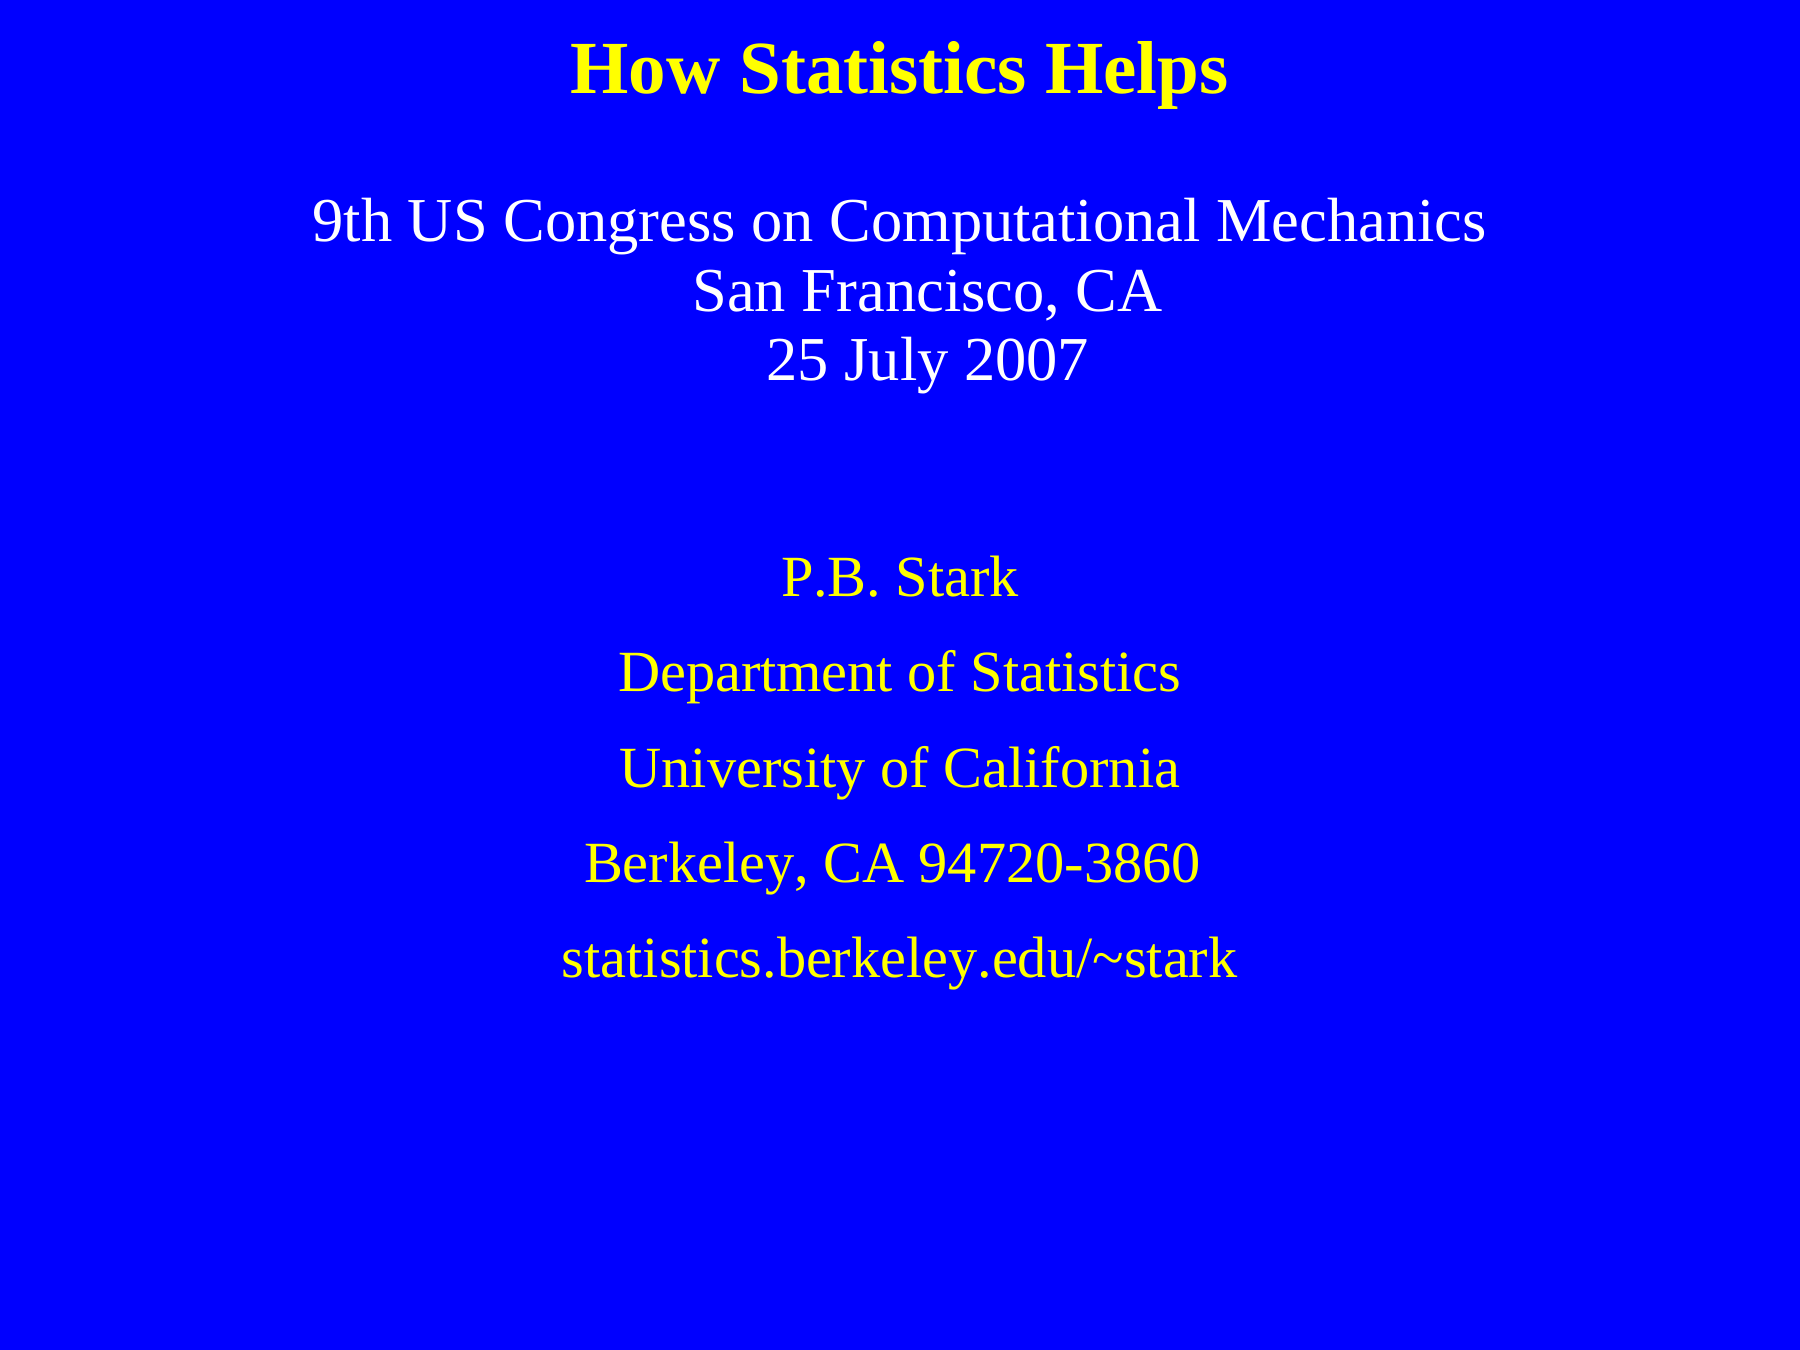

# How Statistics Helps
9th US Congress on Computational Mechanics
San Francisco, CA
25 July 2007
P.B. Stark
Department of Statistics
University of California
Berkeley, CA 94720-3860
statistics.berkeley.edu/~stark